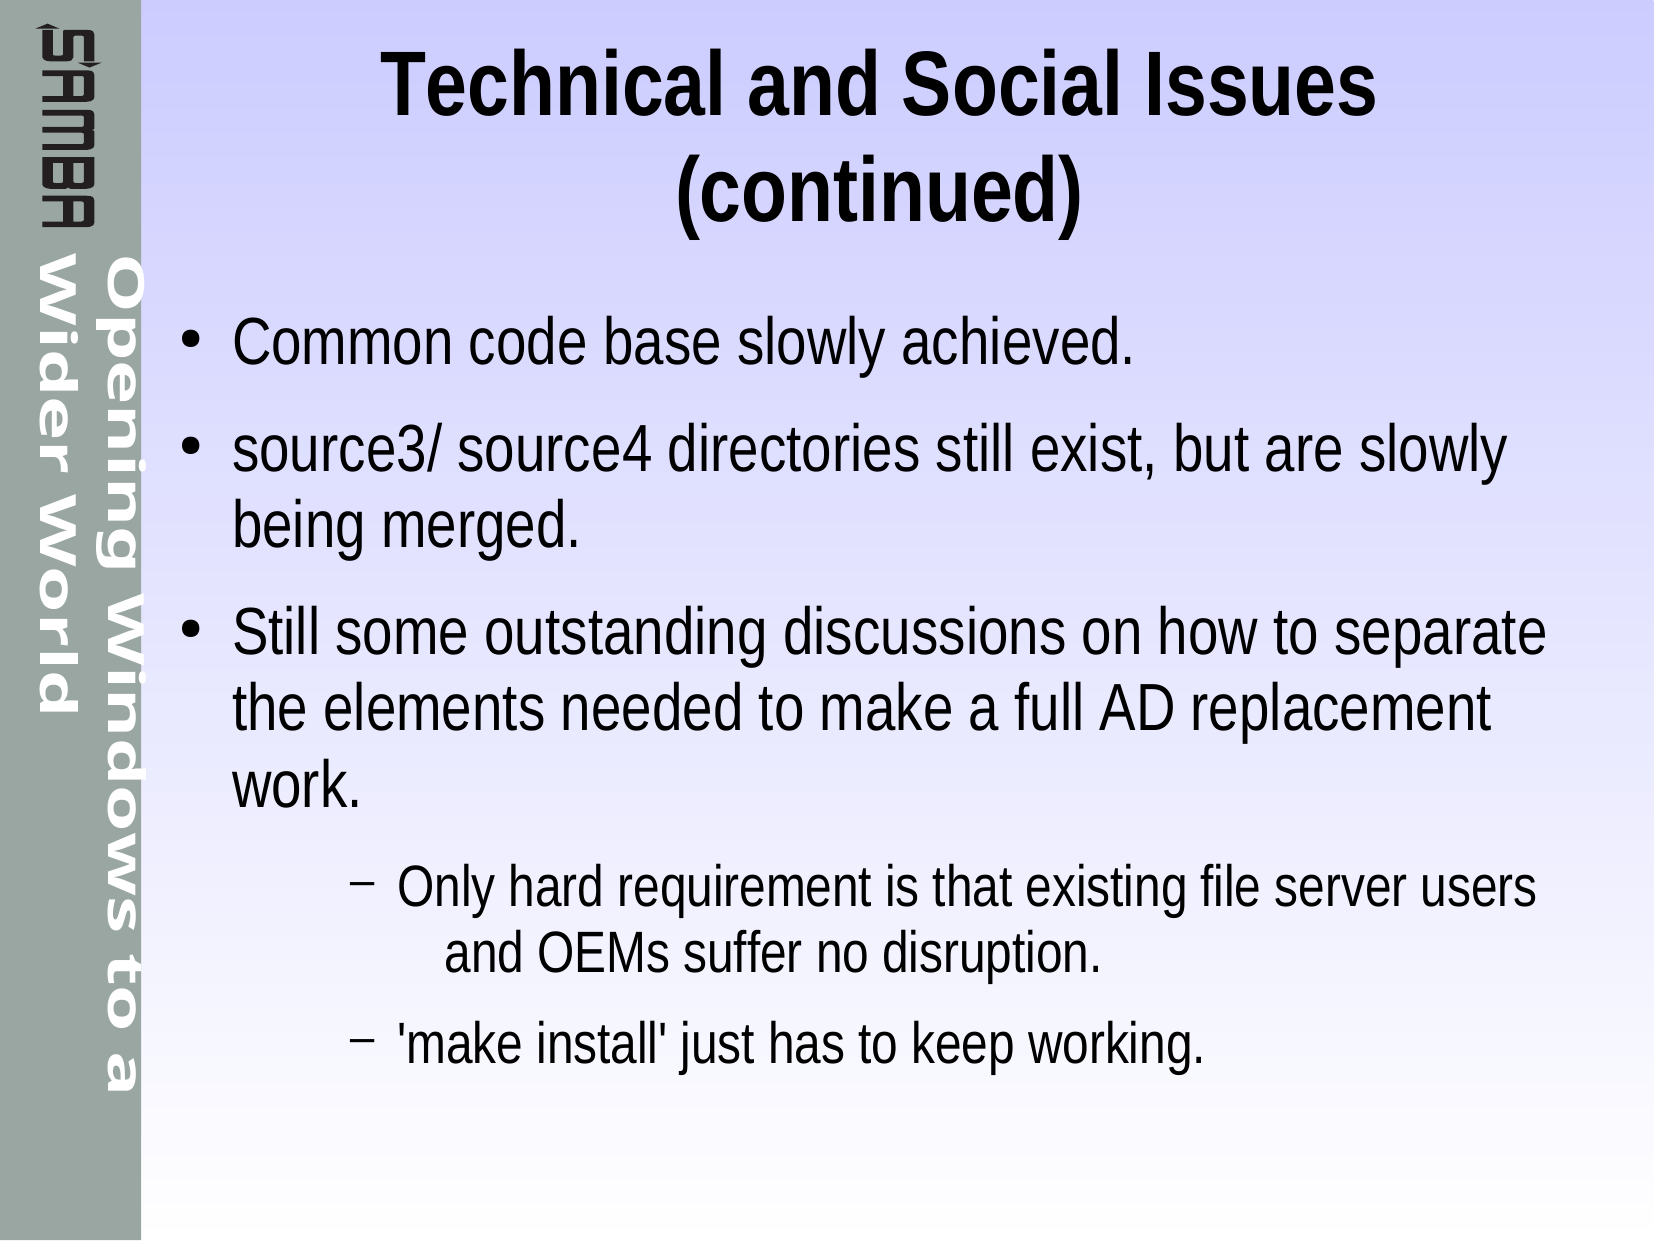

# Technical and Social Issues (continued)
Common code base slowly achieved.
source3/ source4 directories still exist, but are slowly being merged.
Still some outstanding discussions on how to separate the elements needed to make a full AD replacement work.
Only hard requirement is that existing file server users and OEMs suffer no disruption.
'make install' just has to keep working.